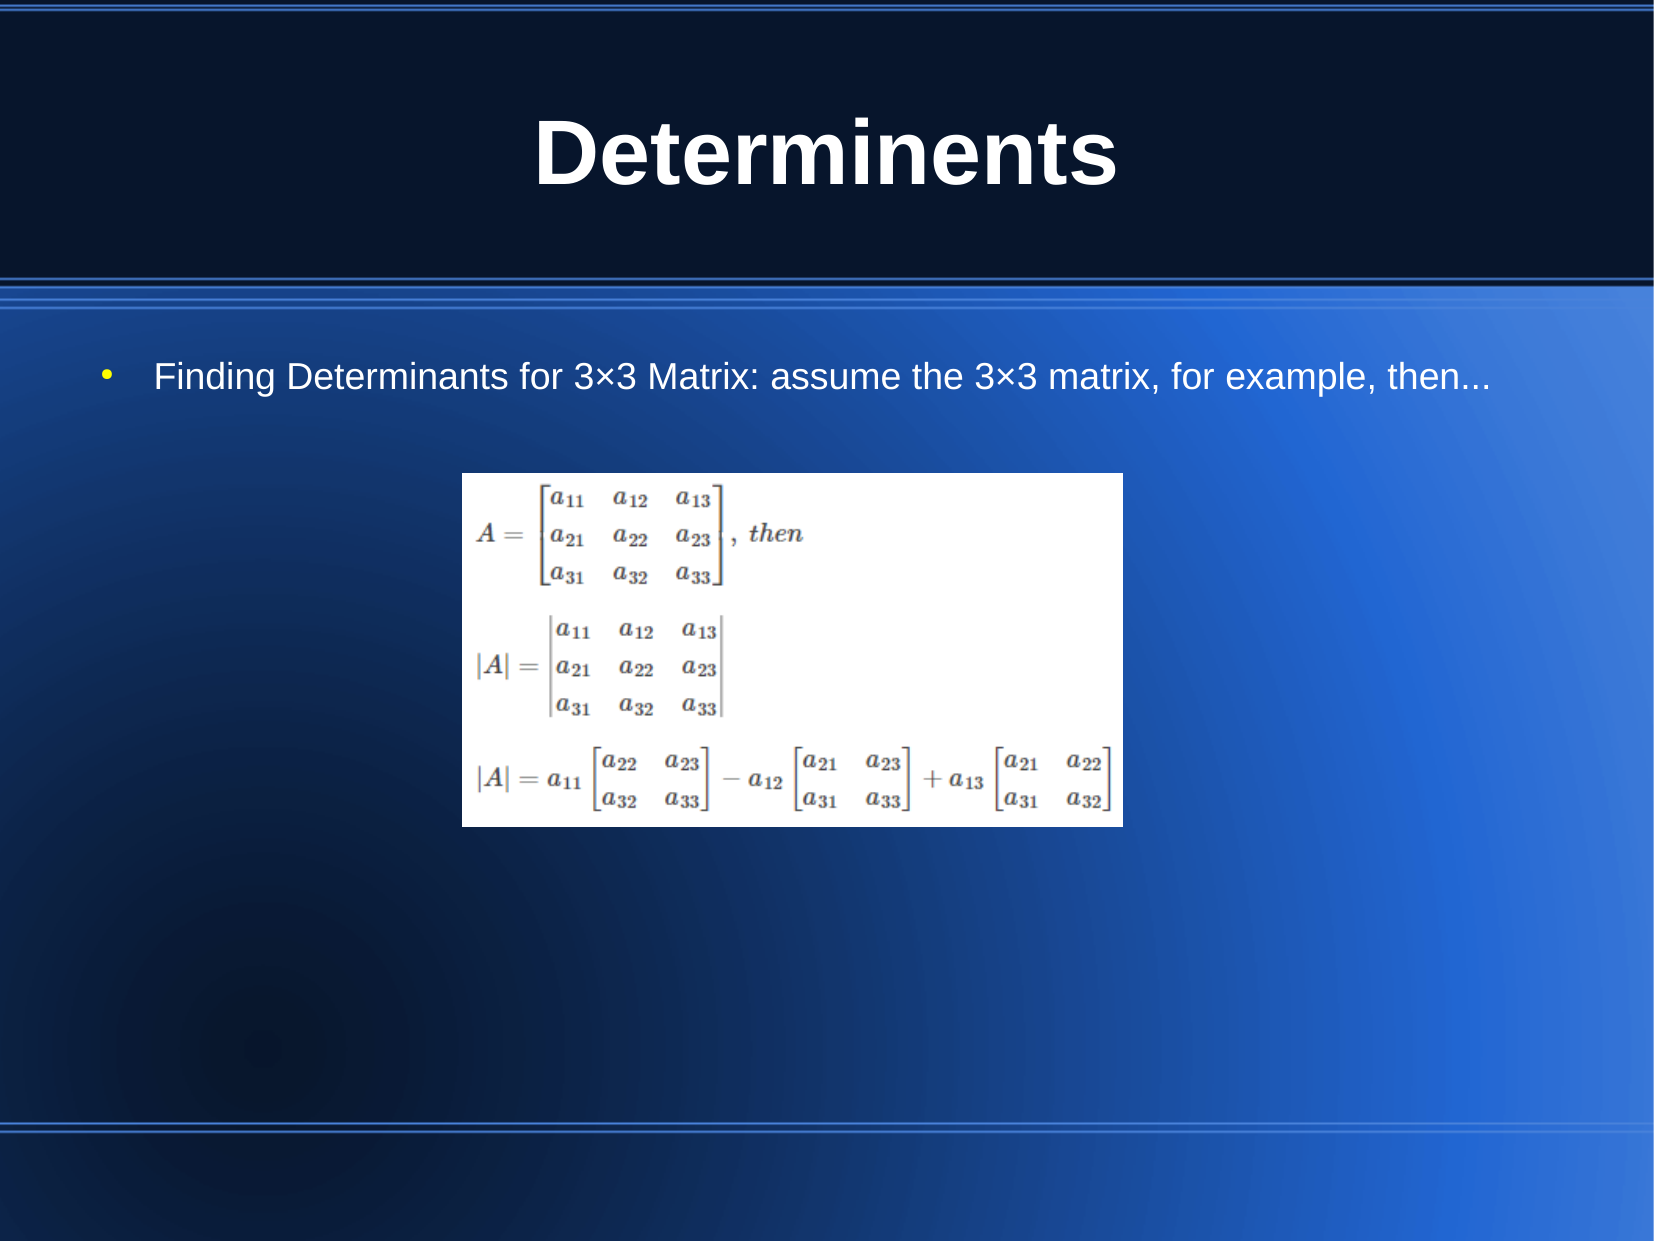

# Determinents
Finding Determinants for 3×3 Matrix: assume the 3×3 matrix, for example, then...